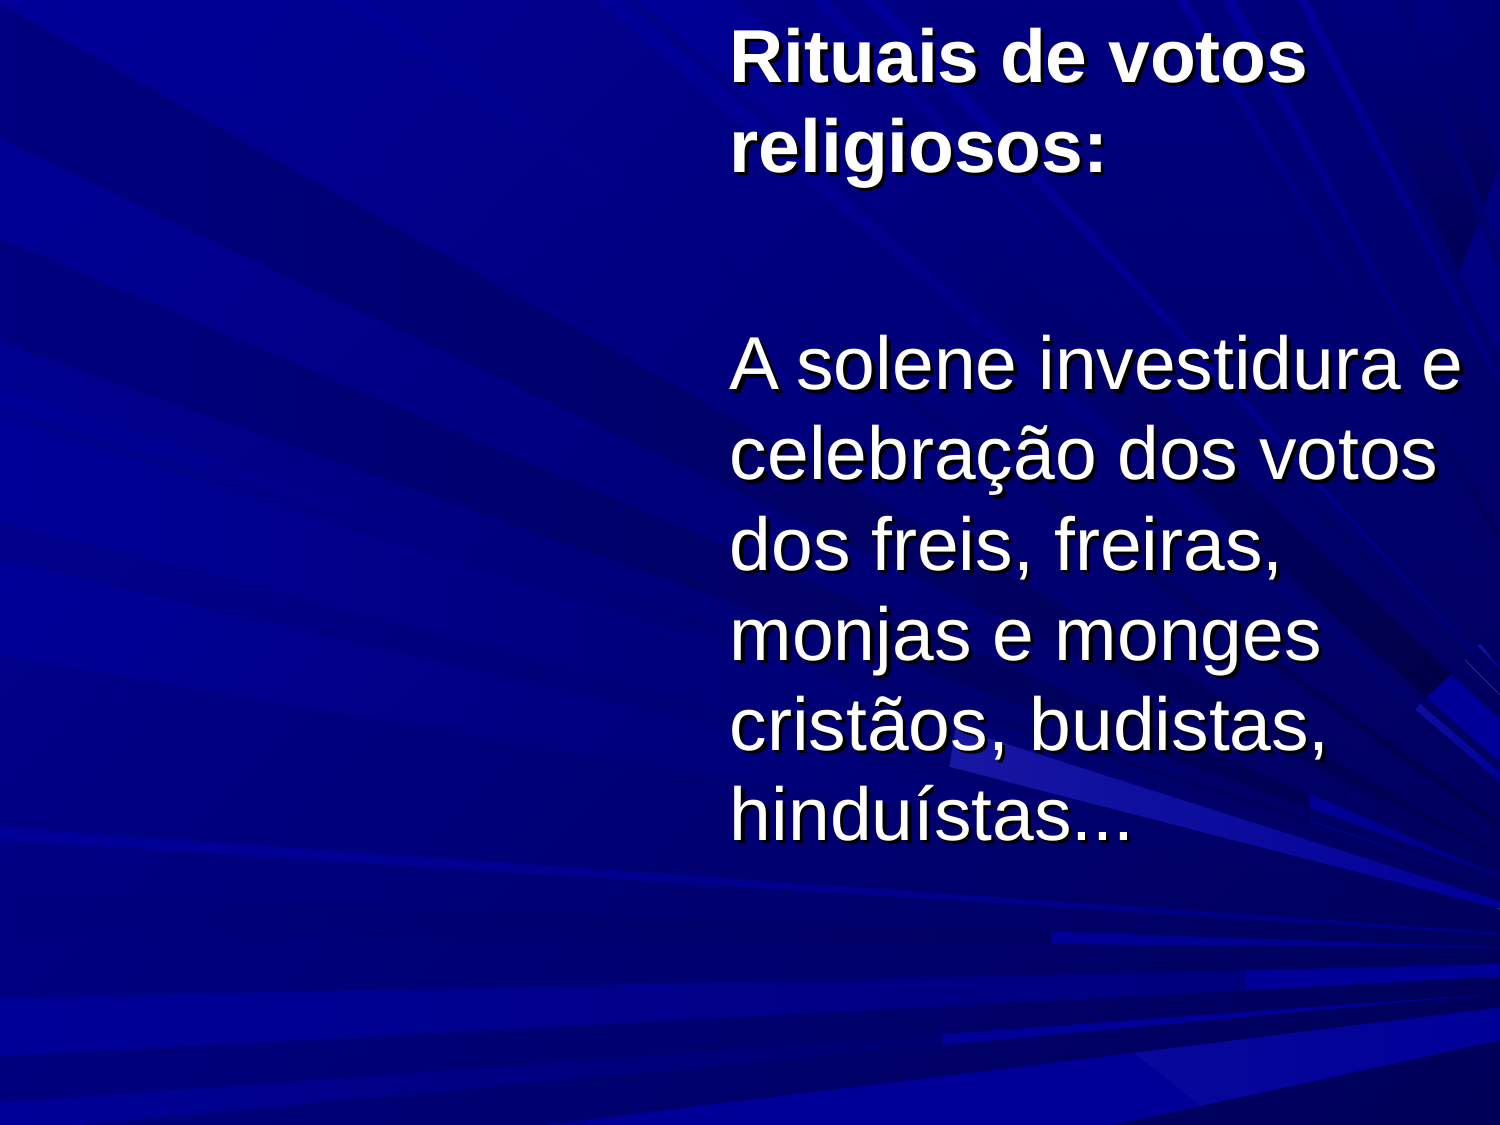

Rituais de votos religiosos:
A solene investidura e celebração dos votos dos freis, freiras, monjas e monges cristãos, budistas, hinduístas...